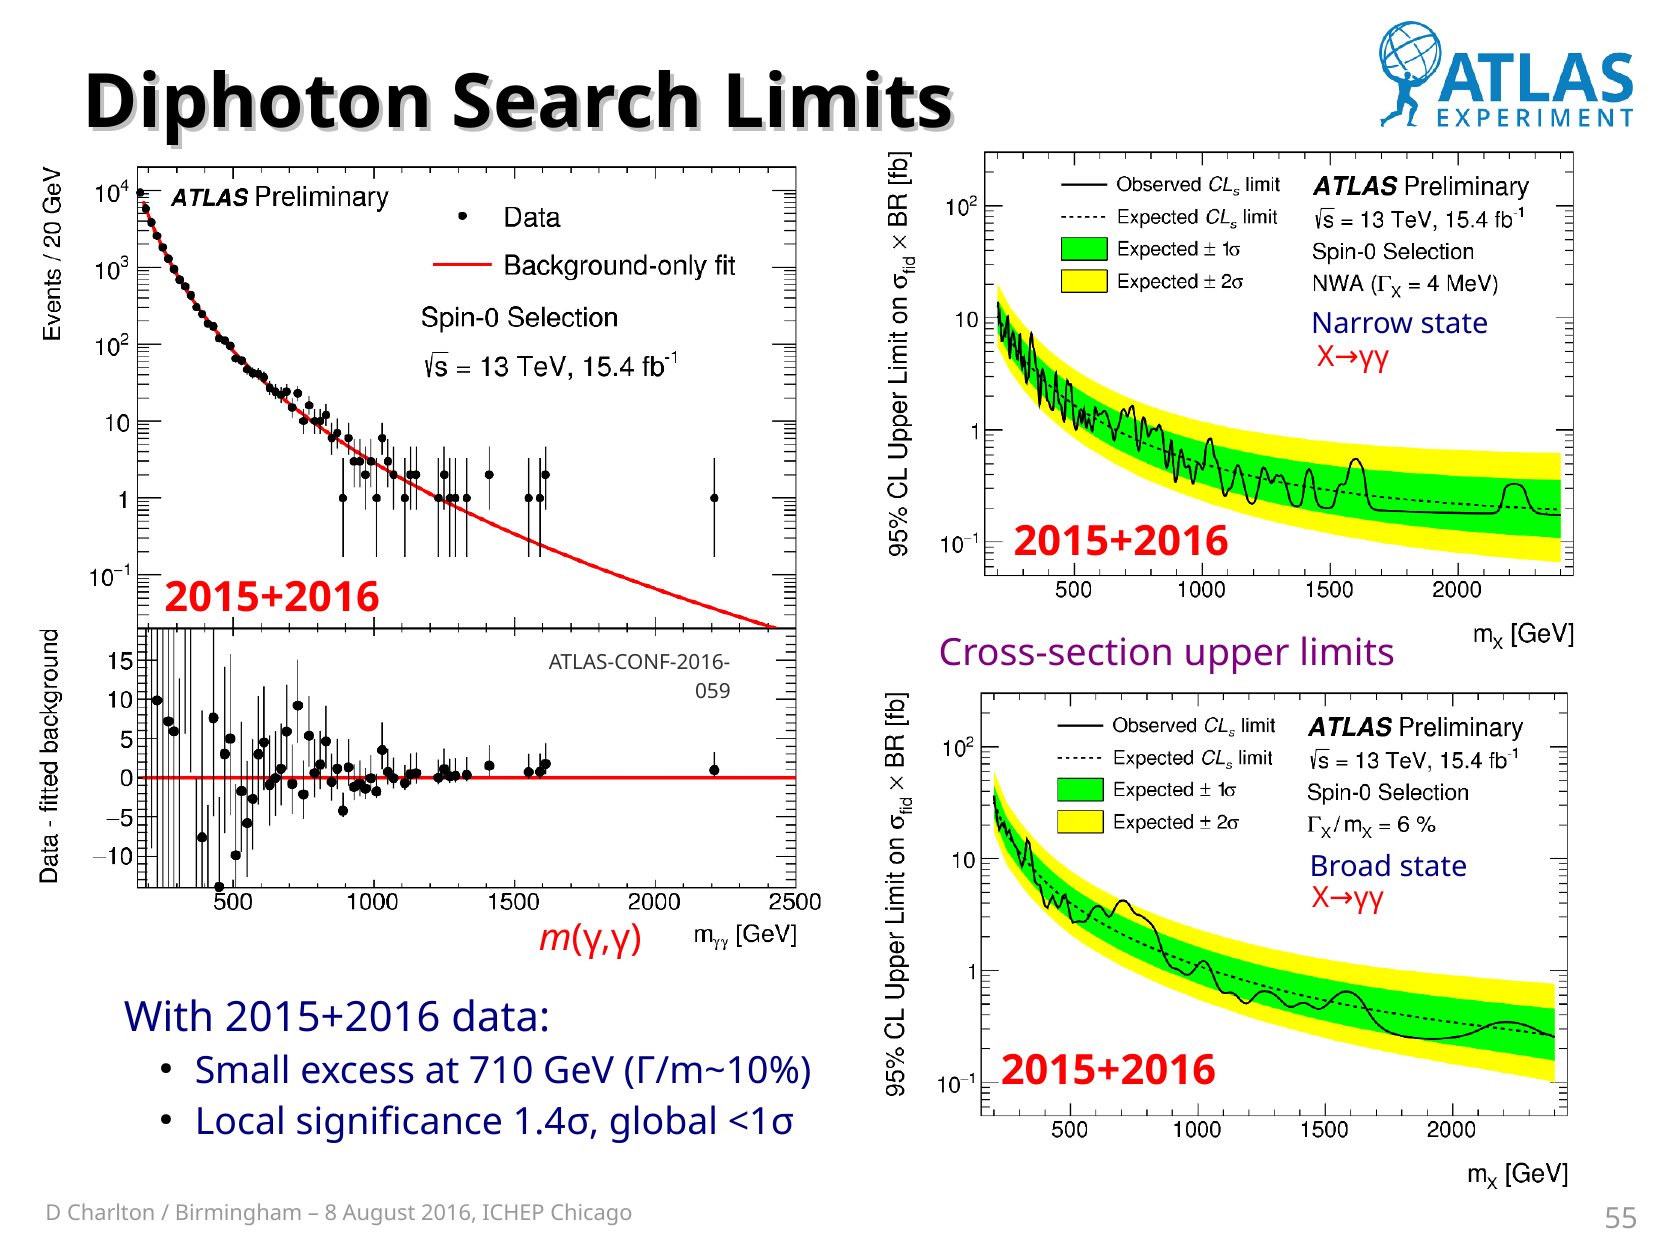

# Diphoton Search Limits
Narrow state
X→γγ
2015+2016
2015+2016
Cross-section upper limits
ATLAS-CONF-2016-059
Broad state
X→γγ
m(γ,γ)
With 2015+2016 data:
Small excess at 710 GeV (Г/m~10%)
Local significance 1.4σ, global <1σ
2015+2016